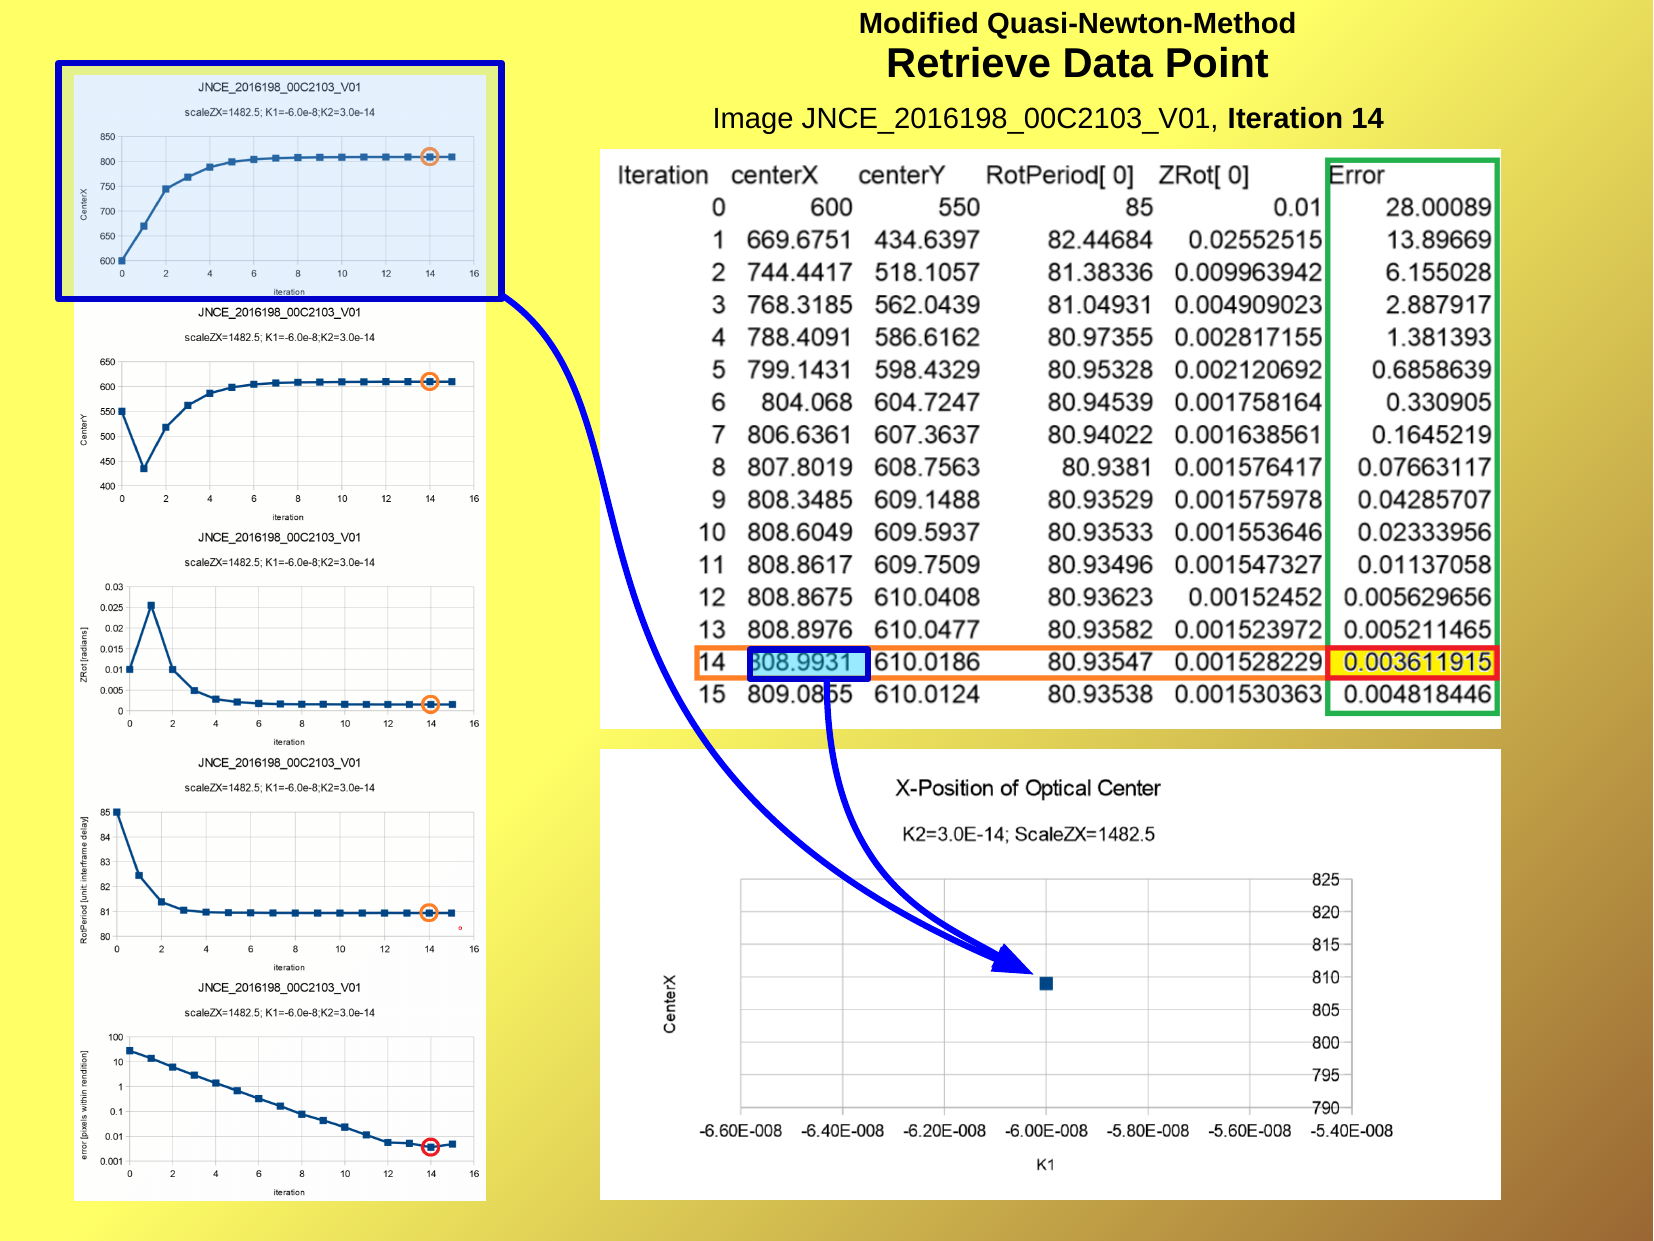

Modified Quasi-Newton-Method
Retrieve Data Point
Image JNCE_2016198_00C2103_V01, Iteration 14